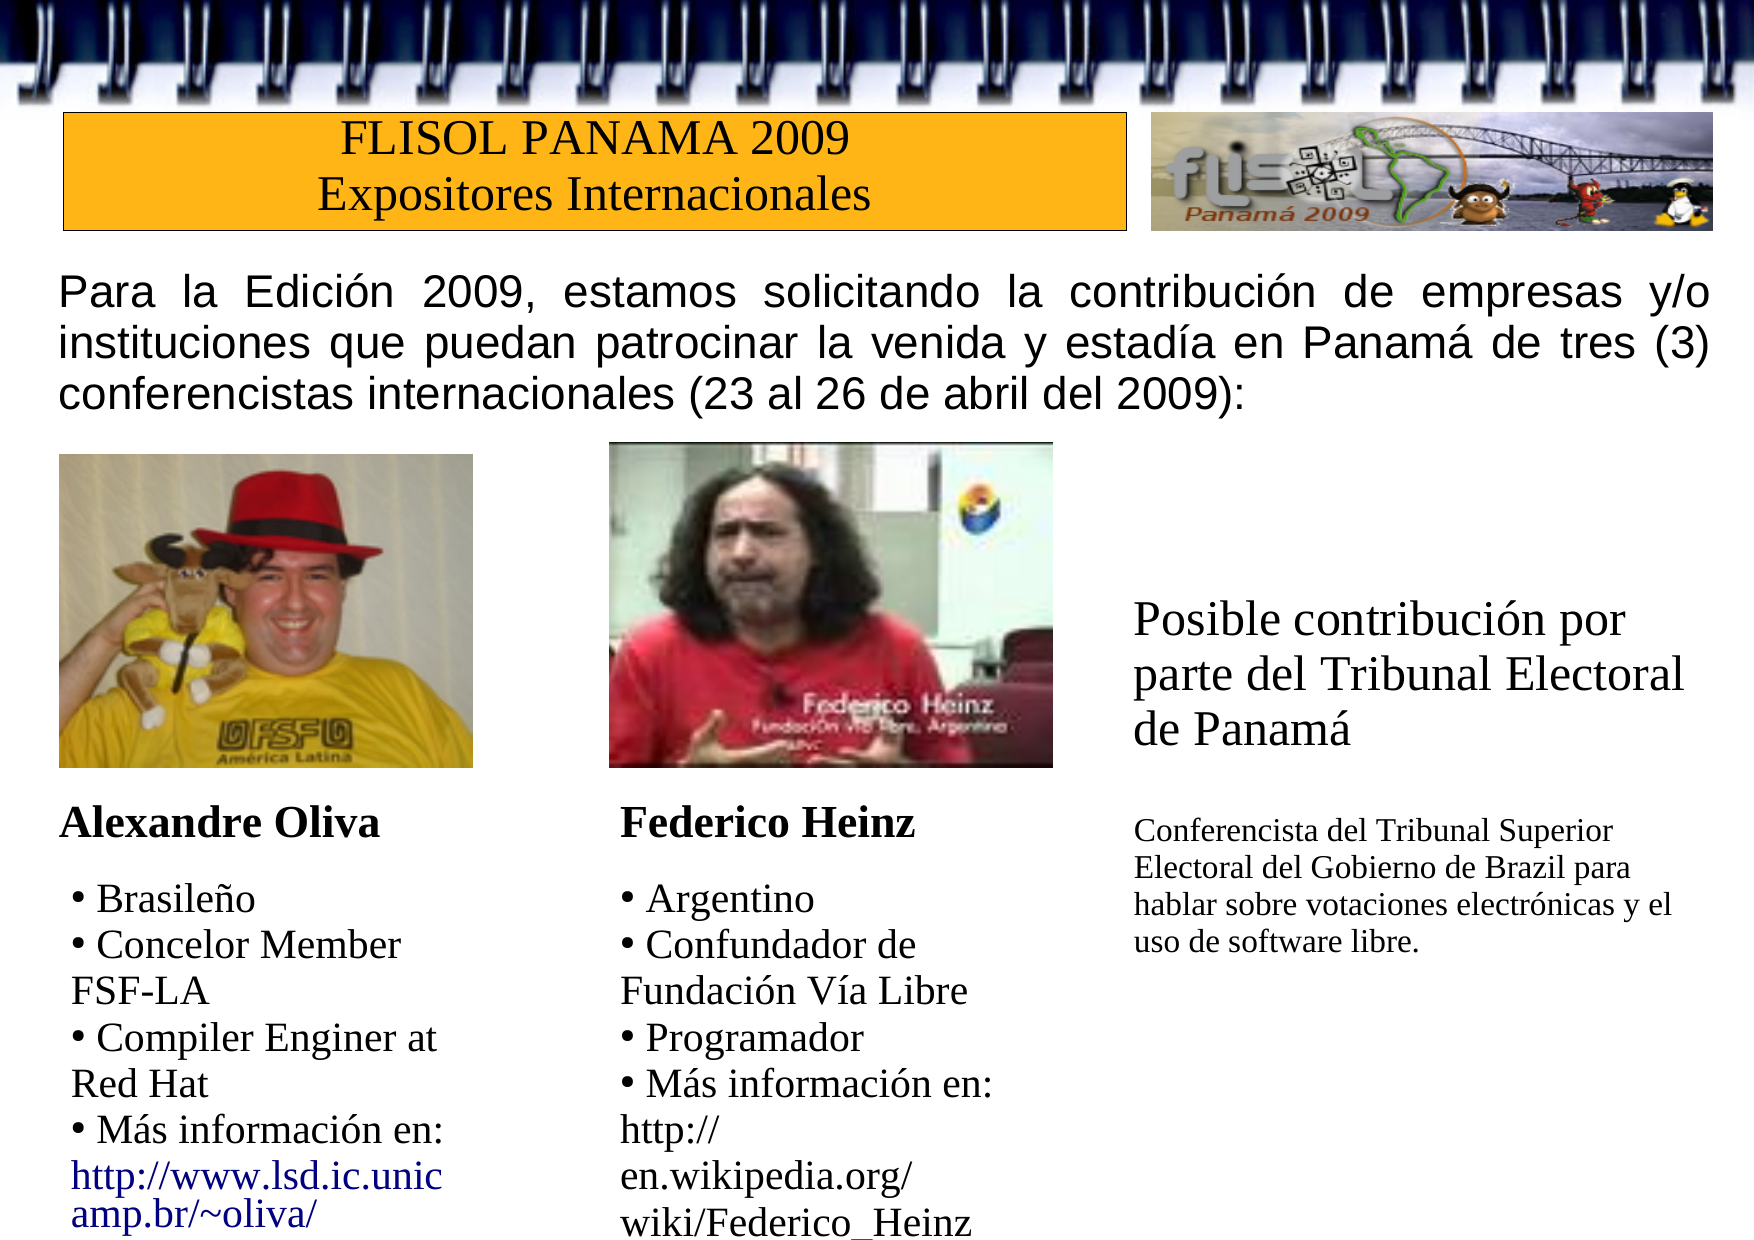

FLISOL PANAMA 2009
Expositores Internacionales
# Para la Edición 2009, estamos solicitando la contribución de empresas y/o instituciones que puedan patrocinar la venida y estadía en Panamá de tres (3) conferencistas internacionales (23 al 26 de abril del 2009):
Posible contribución por parte del Tribunal Electoral de Panamá
Conferencista del Tribunal Superior Electoral del Gobierno de Brazil para hablar sobre votaciones electrónicas y el uso de software libre.
Alexandre Oliva
Federico Heinz
 Brasileño
 Concelor Member FSF-LA
 Compiler Enginer at Red Hat
 Más información en: http://www.lsd.ic.unicamp.br/~oliva/
 Argentino
 Confundador de Fundación Vía Libre
 Programador
 Más información en: http://en.wikipedia.org/wiki/Federico_Heinz